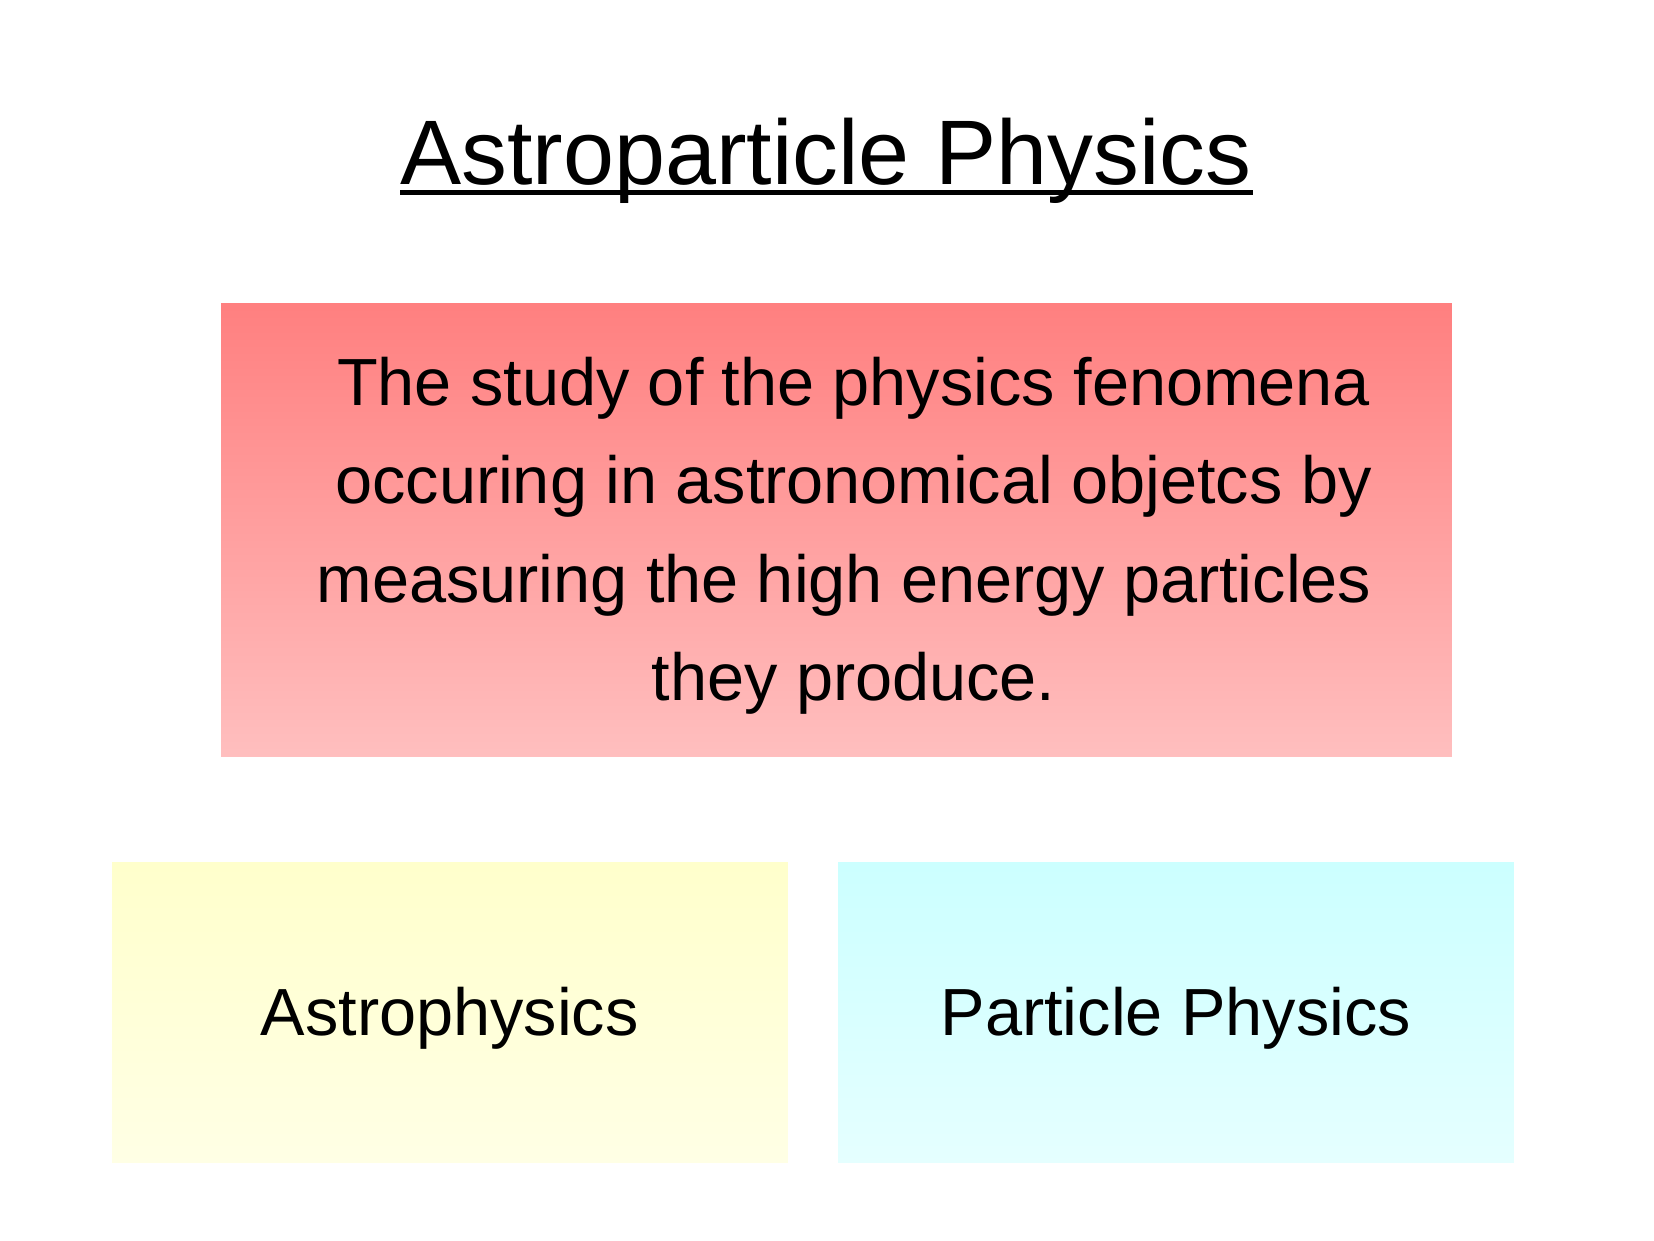

# Astroparticle Physics
The study of the physics fenomena
 occuring in astronomical objetcs by
measuring the high energy particles
they produce.
Astrophysics
Particle Physics